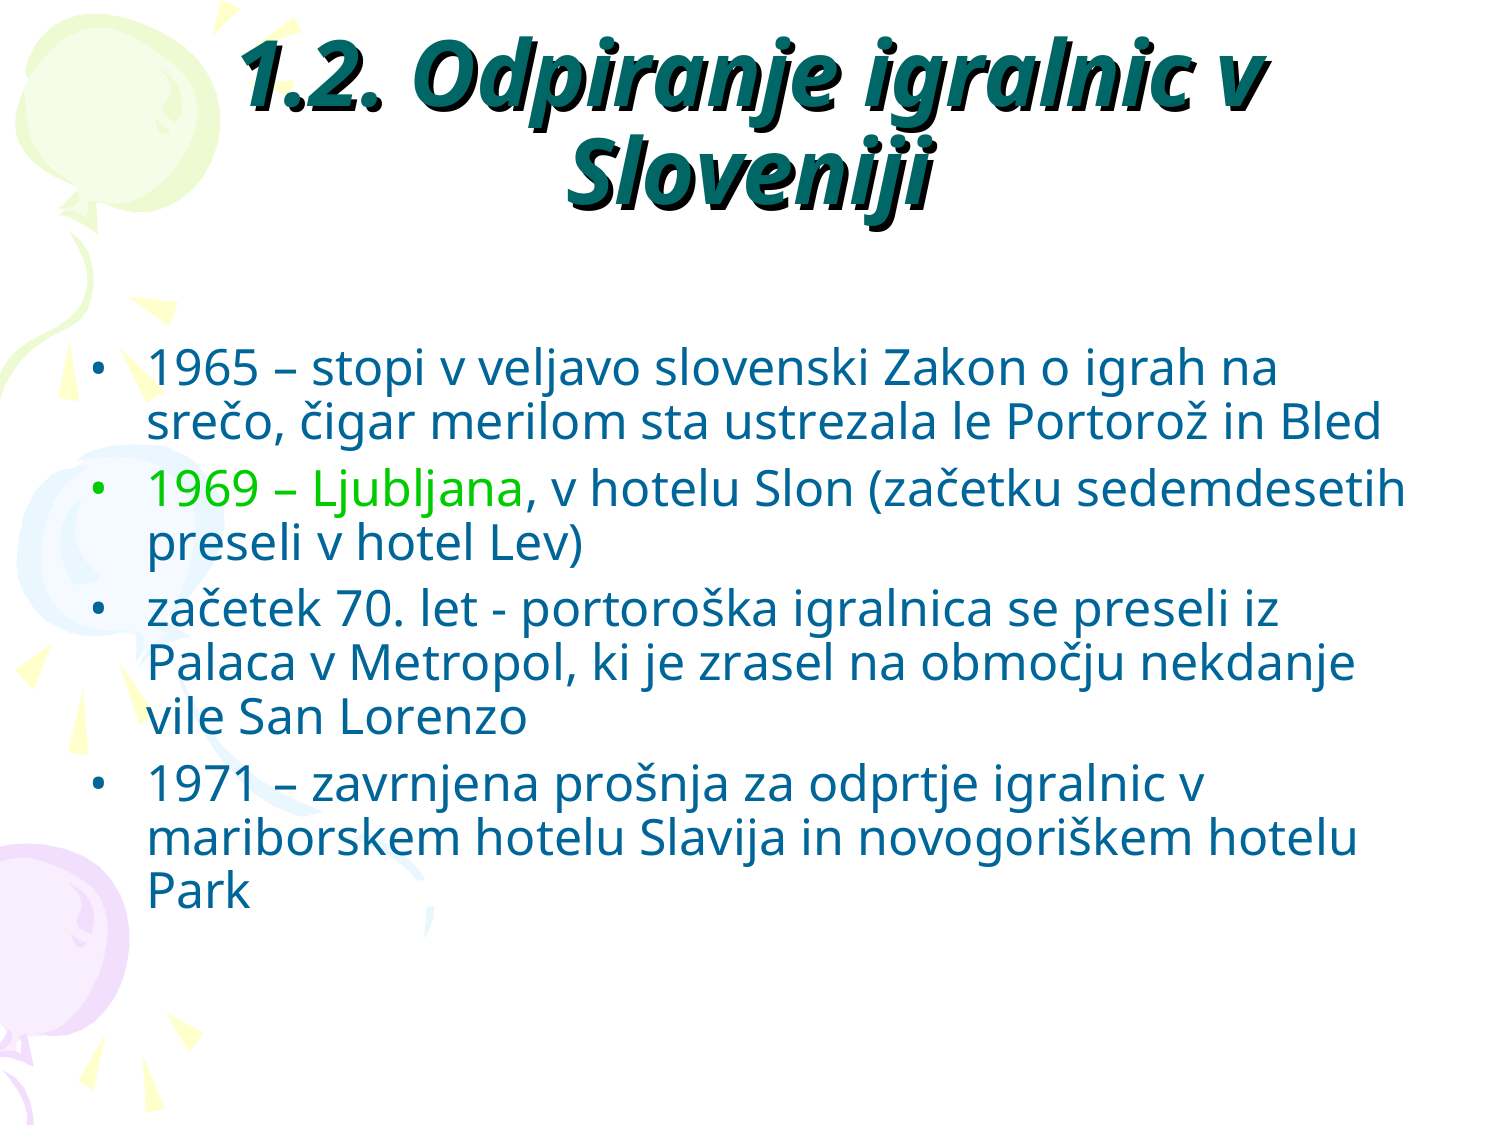

# 1.2. Odpiranje igralnic v Sloveniji
1965 – stopi v veljavo slovenski Zakon o igrah na srečo, čigar merilom sta ustrezala le Portorož in Bled
1969 – Ljubljana, v hotelu Slon (začetku sedemdesetih preseli v hotel Lev)
začetek 70. let - portoroška igralnica se preseli iz Palaca v Metropol, ki je zrasel na območju nekdanje vile San Lorenzo
1971 – zavrnjena prošnja za odprtje igralnic v mariborskem hotelu Slavija in novogoriškem hotelu Park